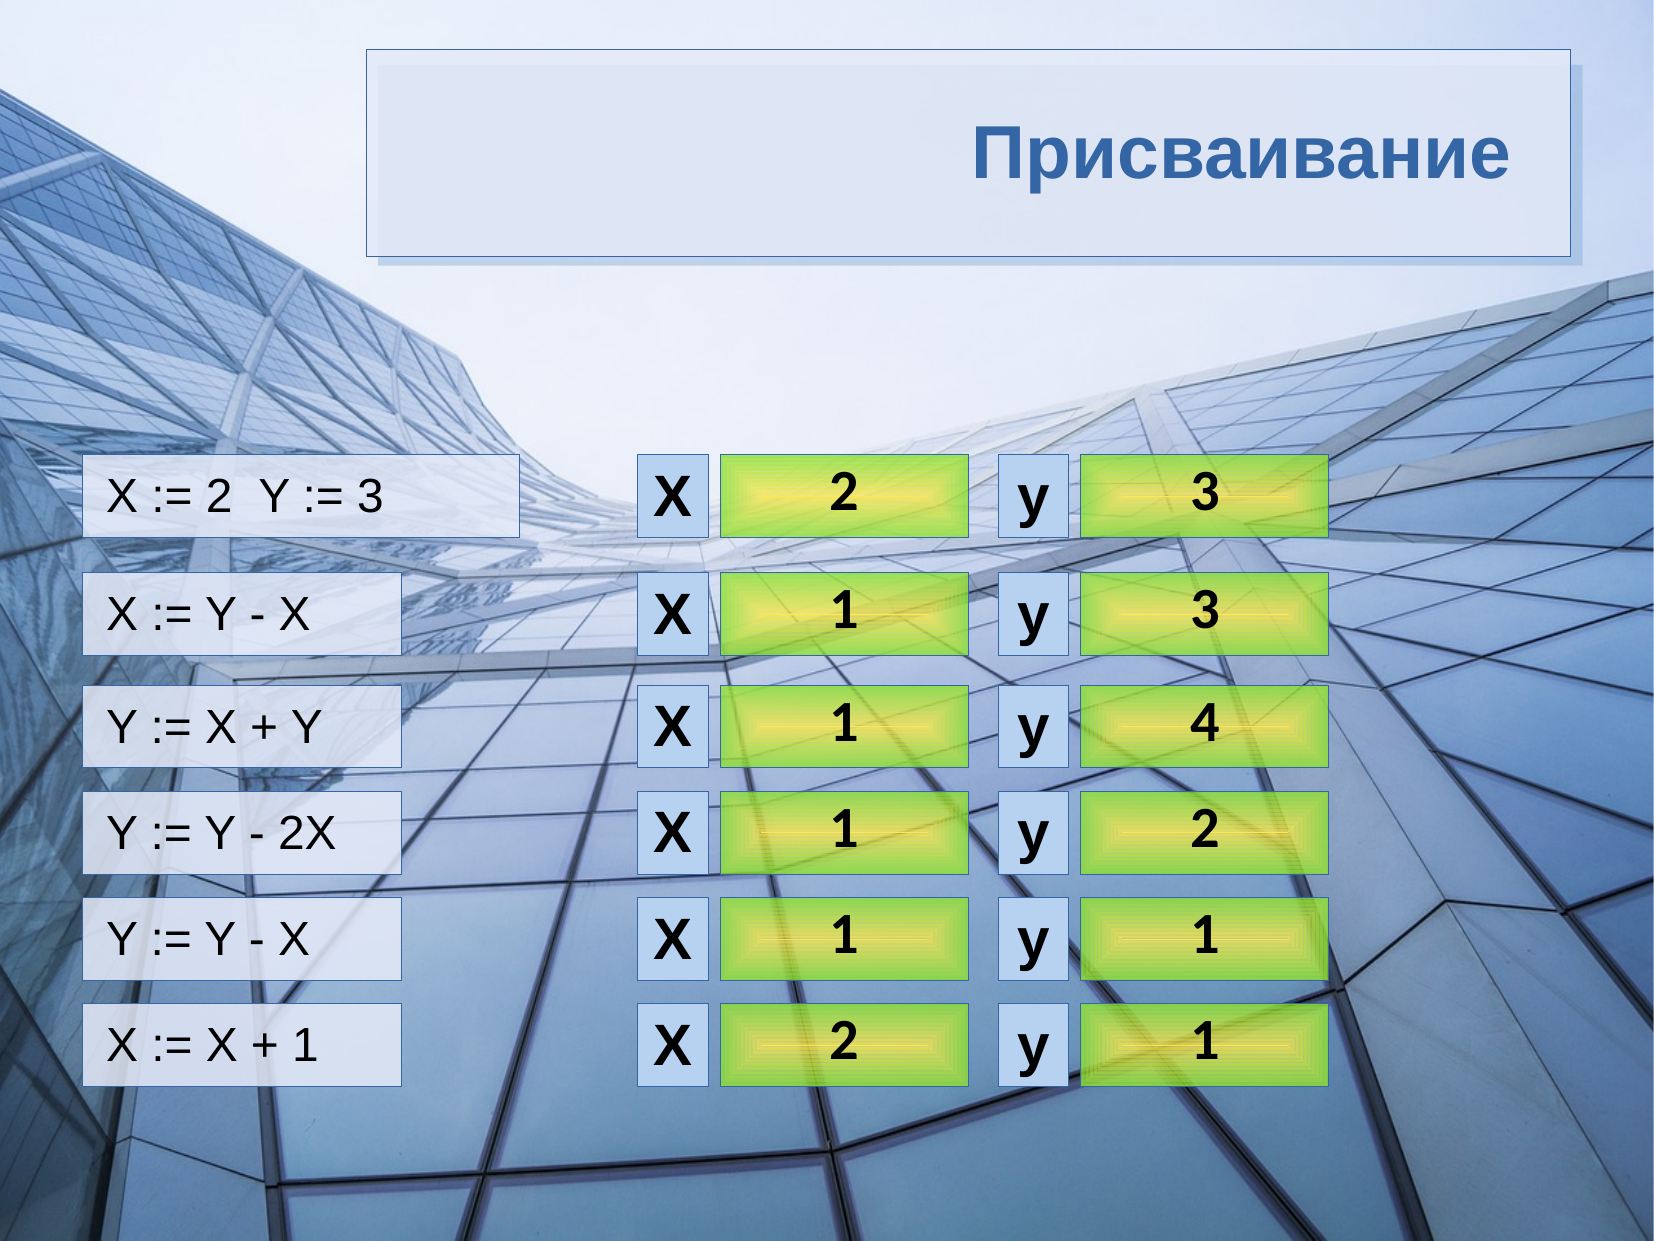

# Присваивание
X := 2 Y := 3
Х
2
y
3
X := Y - X
Х
1
y
3
Y := X + Y
Х
1
y
4
Y := Y - 2X
Х
1
y
2
Y := Y - X
Х
1
y
1
X := X + 1
Х
2
y
1